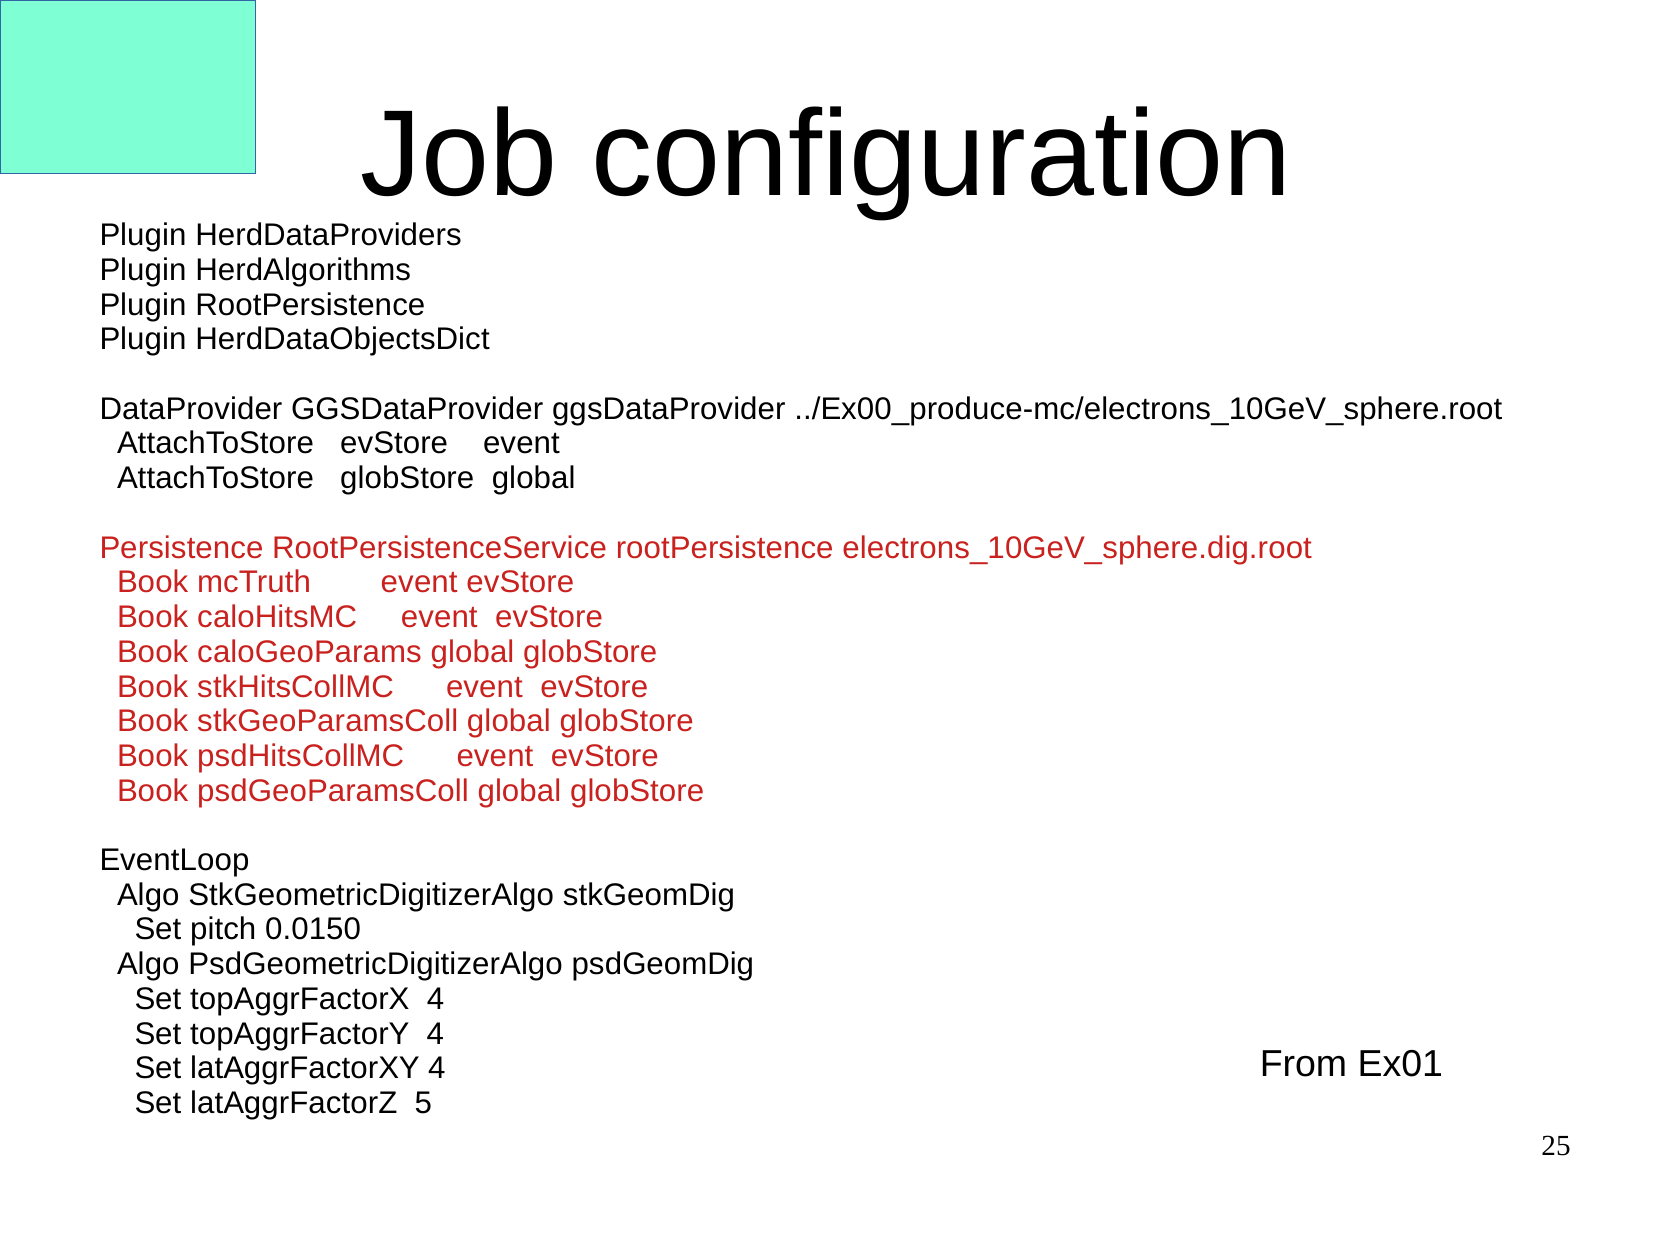

# Job configuration
Plugin HerdDataProviders
Plugin HerdAlgorithms
Plugin RootPersistence
Plugin HerdDataObjectsDict
DataProvider GGSDataProvider ggsDataProvider ../Ex00_produce-mc/electrons_10GeV_sphere.root
 AttachToStore evStore event
 AttachToStore globStore global
Persistence RootPersistenceService rootPersistence electrons_10GeV_sphere.dig.root
 Book mcTruth event evStore
 Book caloHitsMC event evStore
 Book caloGeoParams global globStore
 Book stkHitsCollMC event evStore
 Book stkGeoParamsColl global globStore
 Book psdHitsCollMC event evStore
 Book psdGeoParamsColl global globStore
EventLoop
 Algo StkGeometricDigitizerAlgo stkGeomDig
 Set pitch 0.0150
 Algo PsdGeometricDigitizerAlgo psdGeomDig
 Set topAggrFactorX 4
 Set topAggrFactorY 4
 Set latAggrFactorXY 4
 Set latAggrFactorZ 5
From Ex01
25